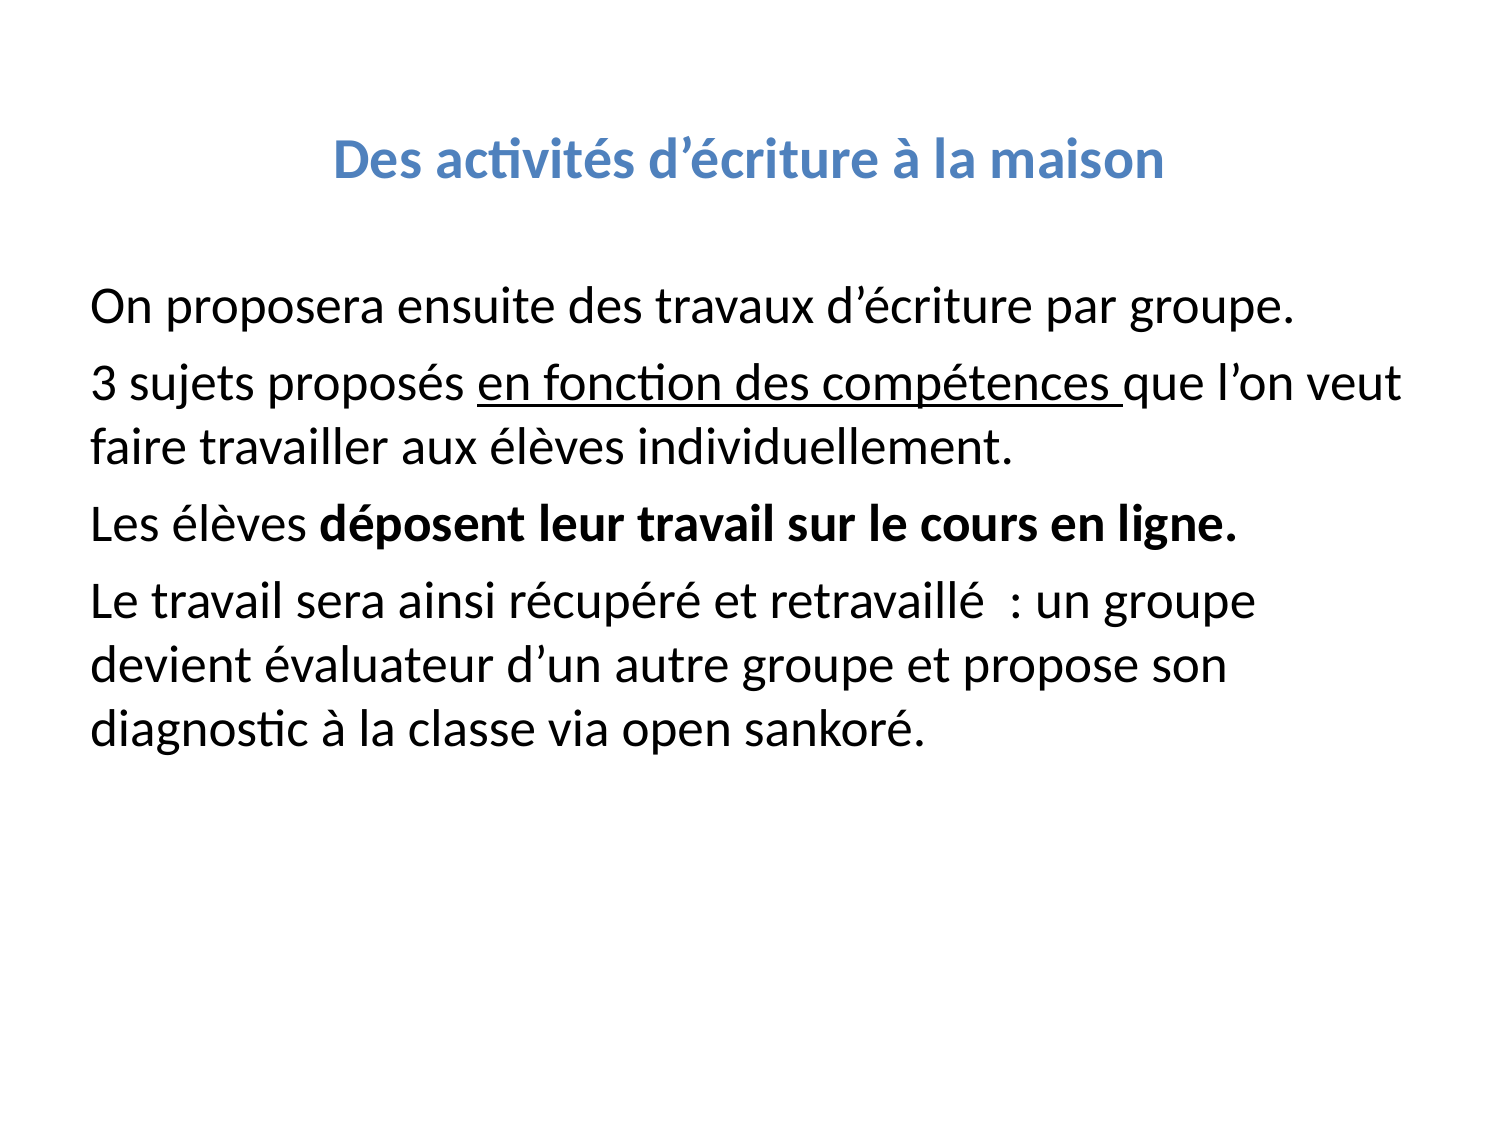

# Des activités d’écriture à la maison
On proposera ensuite des travaux d’écriture par groupe.
3 sujets proposés en fonction des compétences que l’on veut faire travailler aux élèves individuellement.
Les élèves déposent leur travail sur le cours en ligne.
Le travail sera ainsi récupéré et retravaillé : un groupe devient évaluateur d’un autre groupe et propose son diagnostic à la classe via open sankoré.